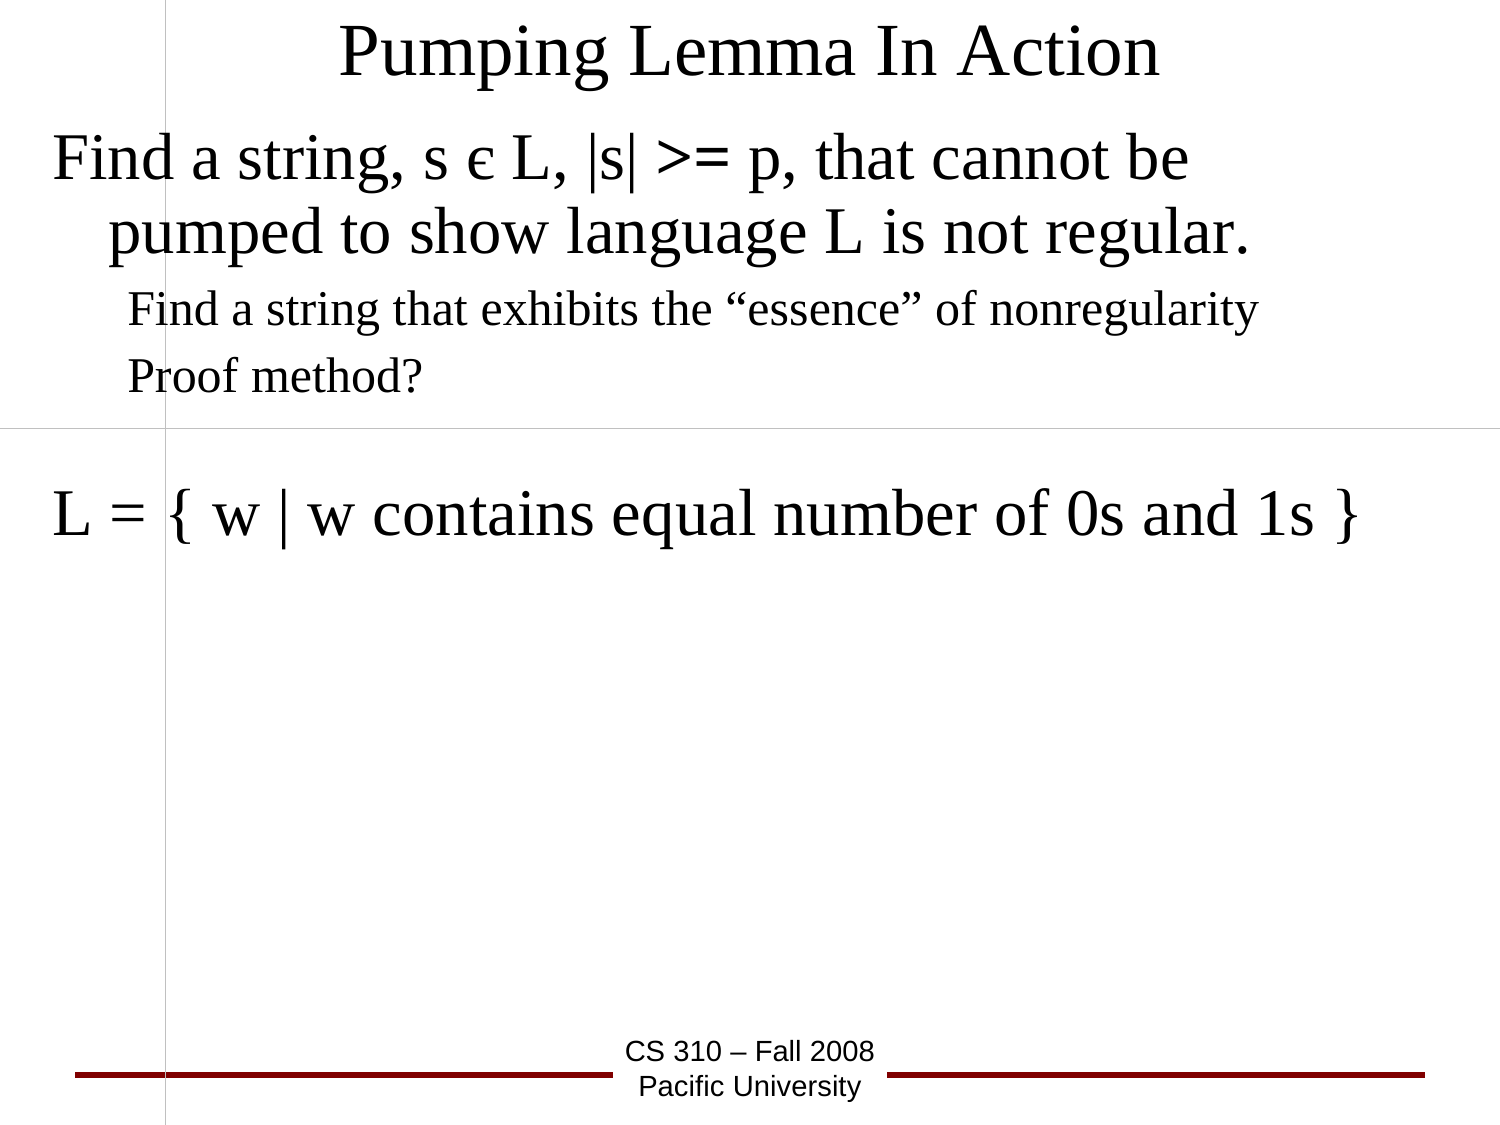

# Pumping Lemma In Action
Find a string, s є L, |s| >= p, that cannot be pumped to show language L is not regular.
Find a string that exhibits the “essence” of nonregularity
Proof method?
L = { w | w contains equal number of 0s and 1s }